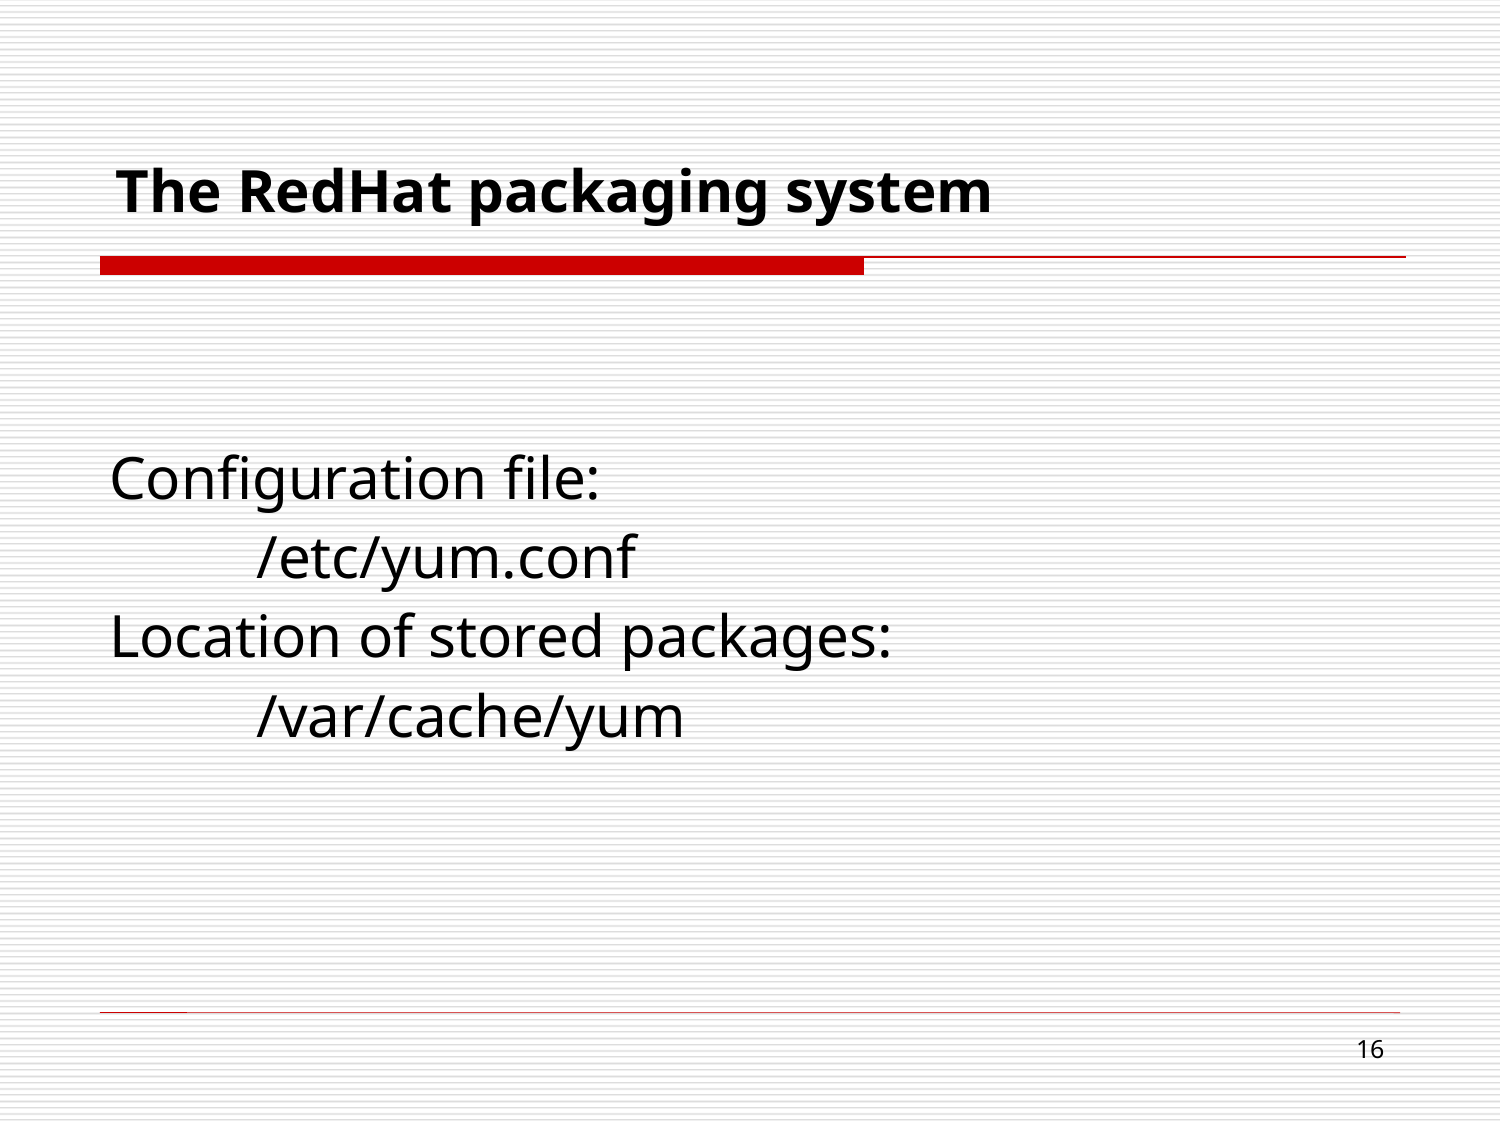

Configuration file:
		/etc/yum.conf
Location of stored packages:
		/var/cache/yum
# The RedHat packaging system
16